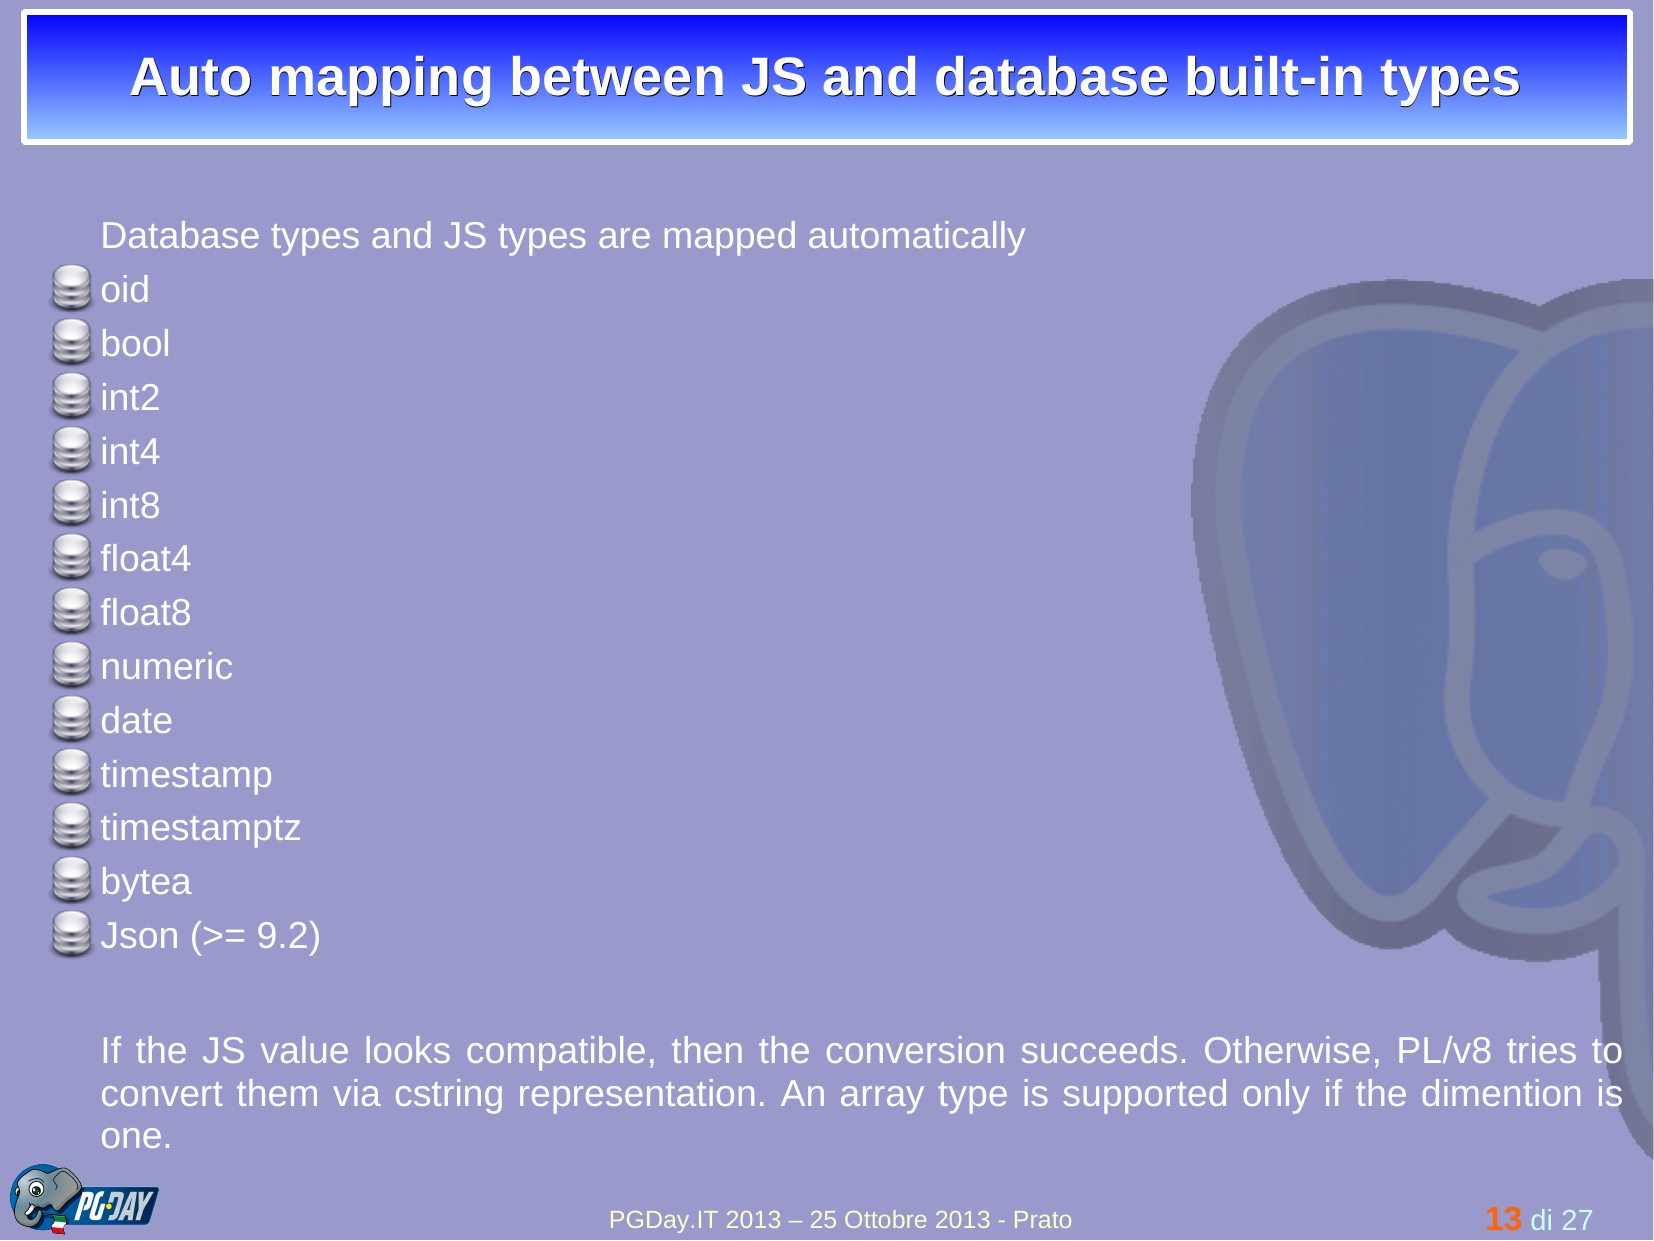

# Auto mapping between JS and database built-in types
Database types and JS types are mapped automatically
oid
bool
int2
int4
int8
float4
float8
numeric
date
timestamp
timestamptz
bytea
Json (>= 9.2)
If the JS value looks compatible, then the conversion succeeds. Otherwise, PL/v8 tries to convert them via cstring representation. An array type is supported only if the dimention is one.